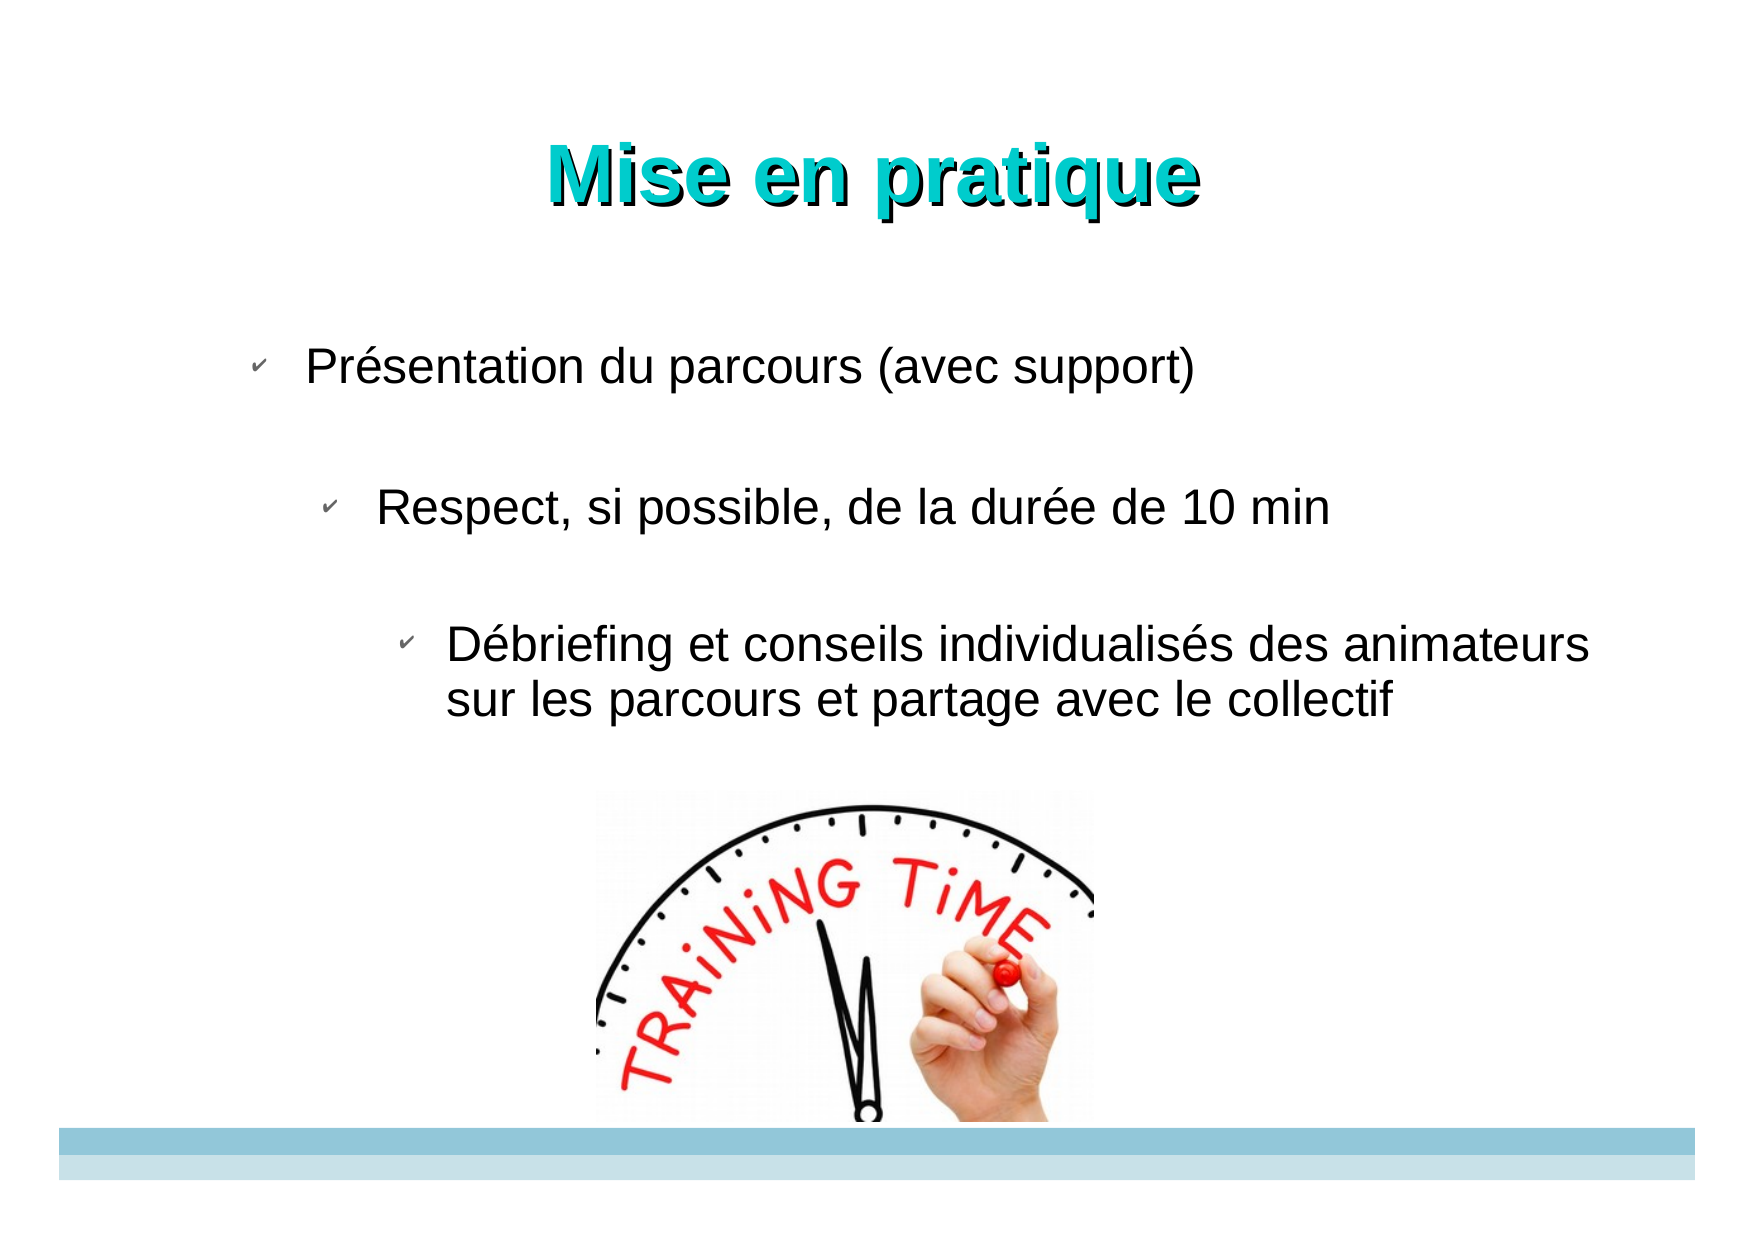

# Mise en pratique
Présentation du parcours (avec support)
Respect, si possible, de la durée de 10 min
Débriefing et conseils individualisés des animateurs sur les parcours et partage avec le collectif